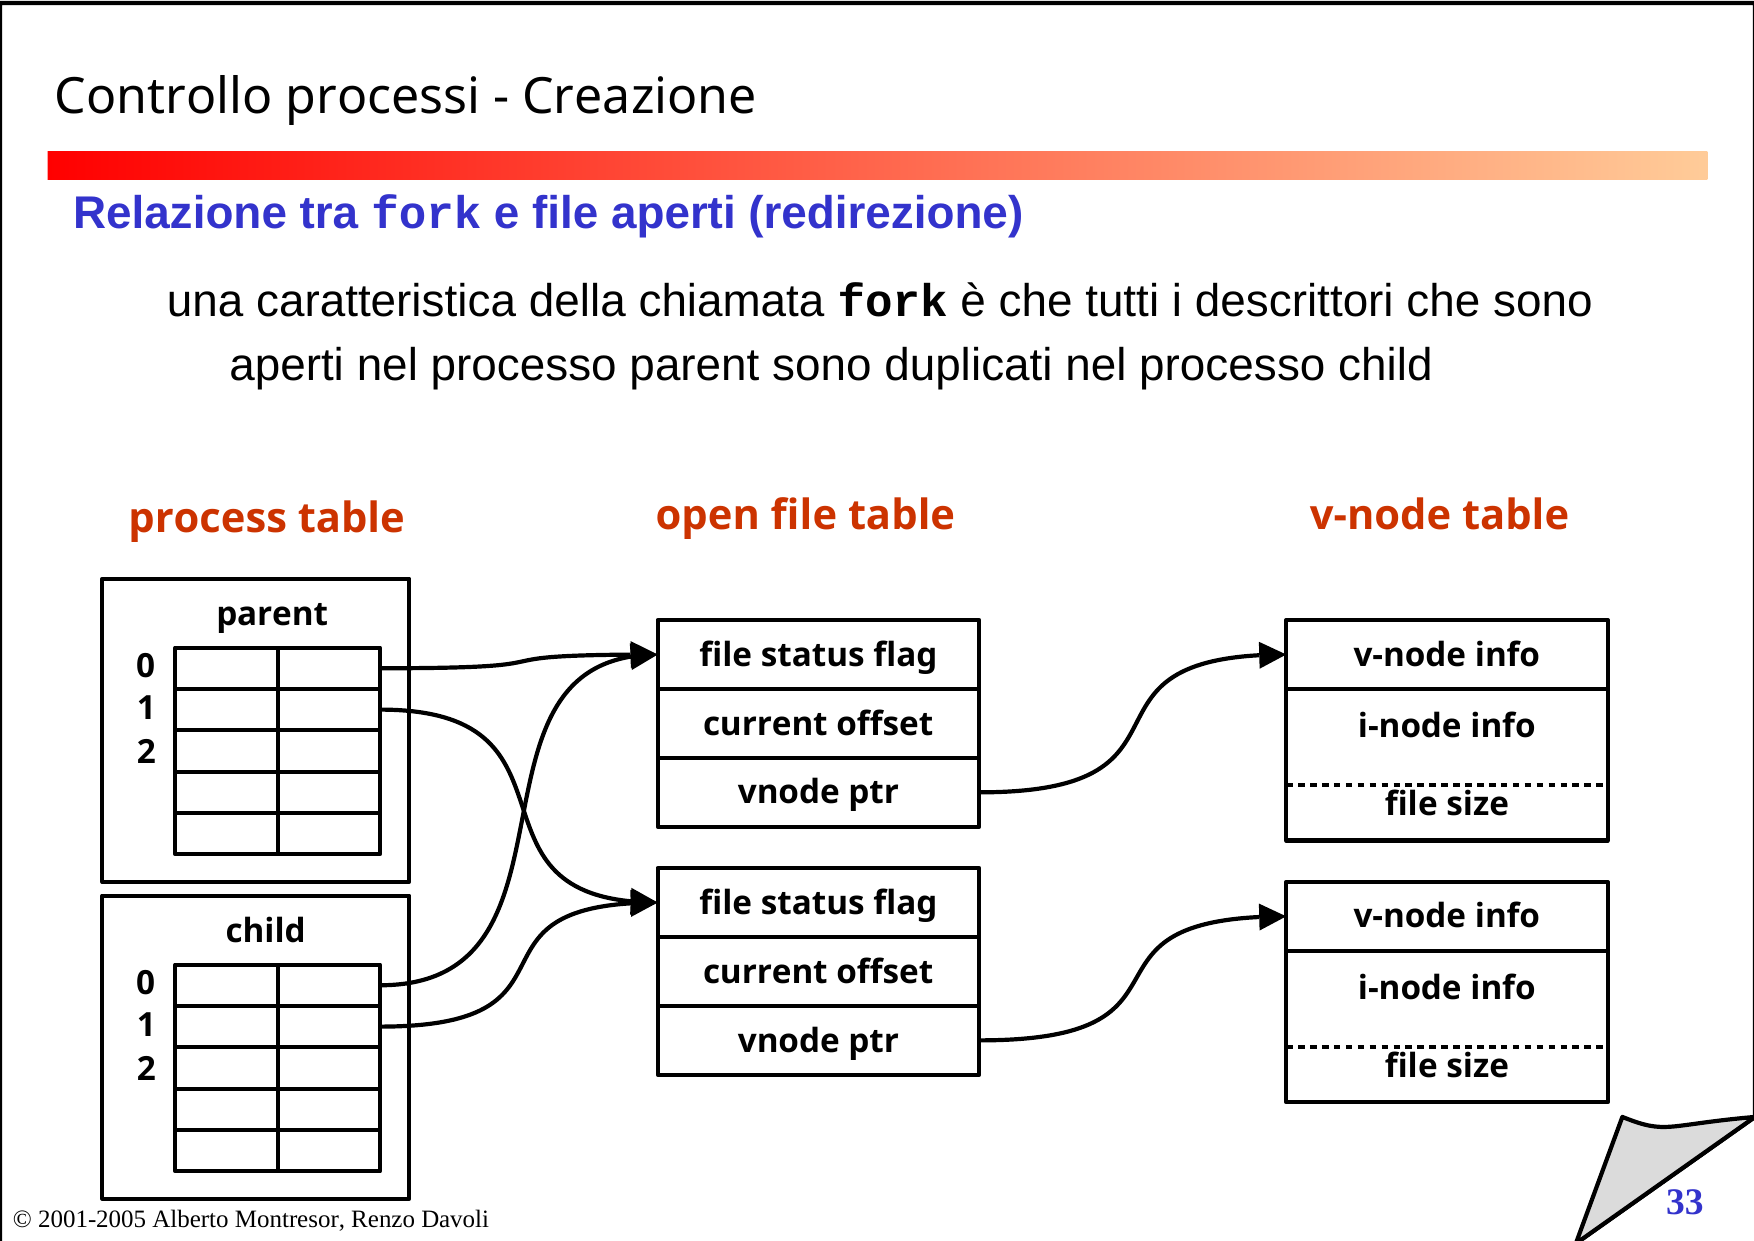

# Controllo processi - Creazione
Relazione tra fork e file aperti (redirezione)
una caratteristica della chiamata fork è che tutti i descrittori che sono aperti nel processo parent sono duplicati nel processo child
open file table
v-node table
process table
parent
file status flag
v-node info
0
1
i-node info
file size
current offset
2
vnode ptr
file status flag
v-node info
child
current offset
i-node info
file size
0
1
vnode ptr
2